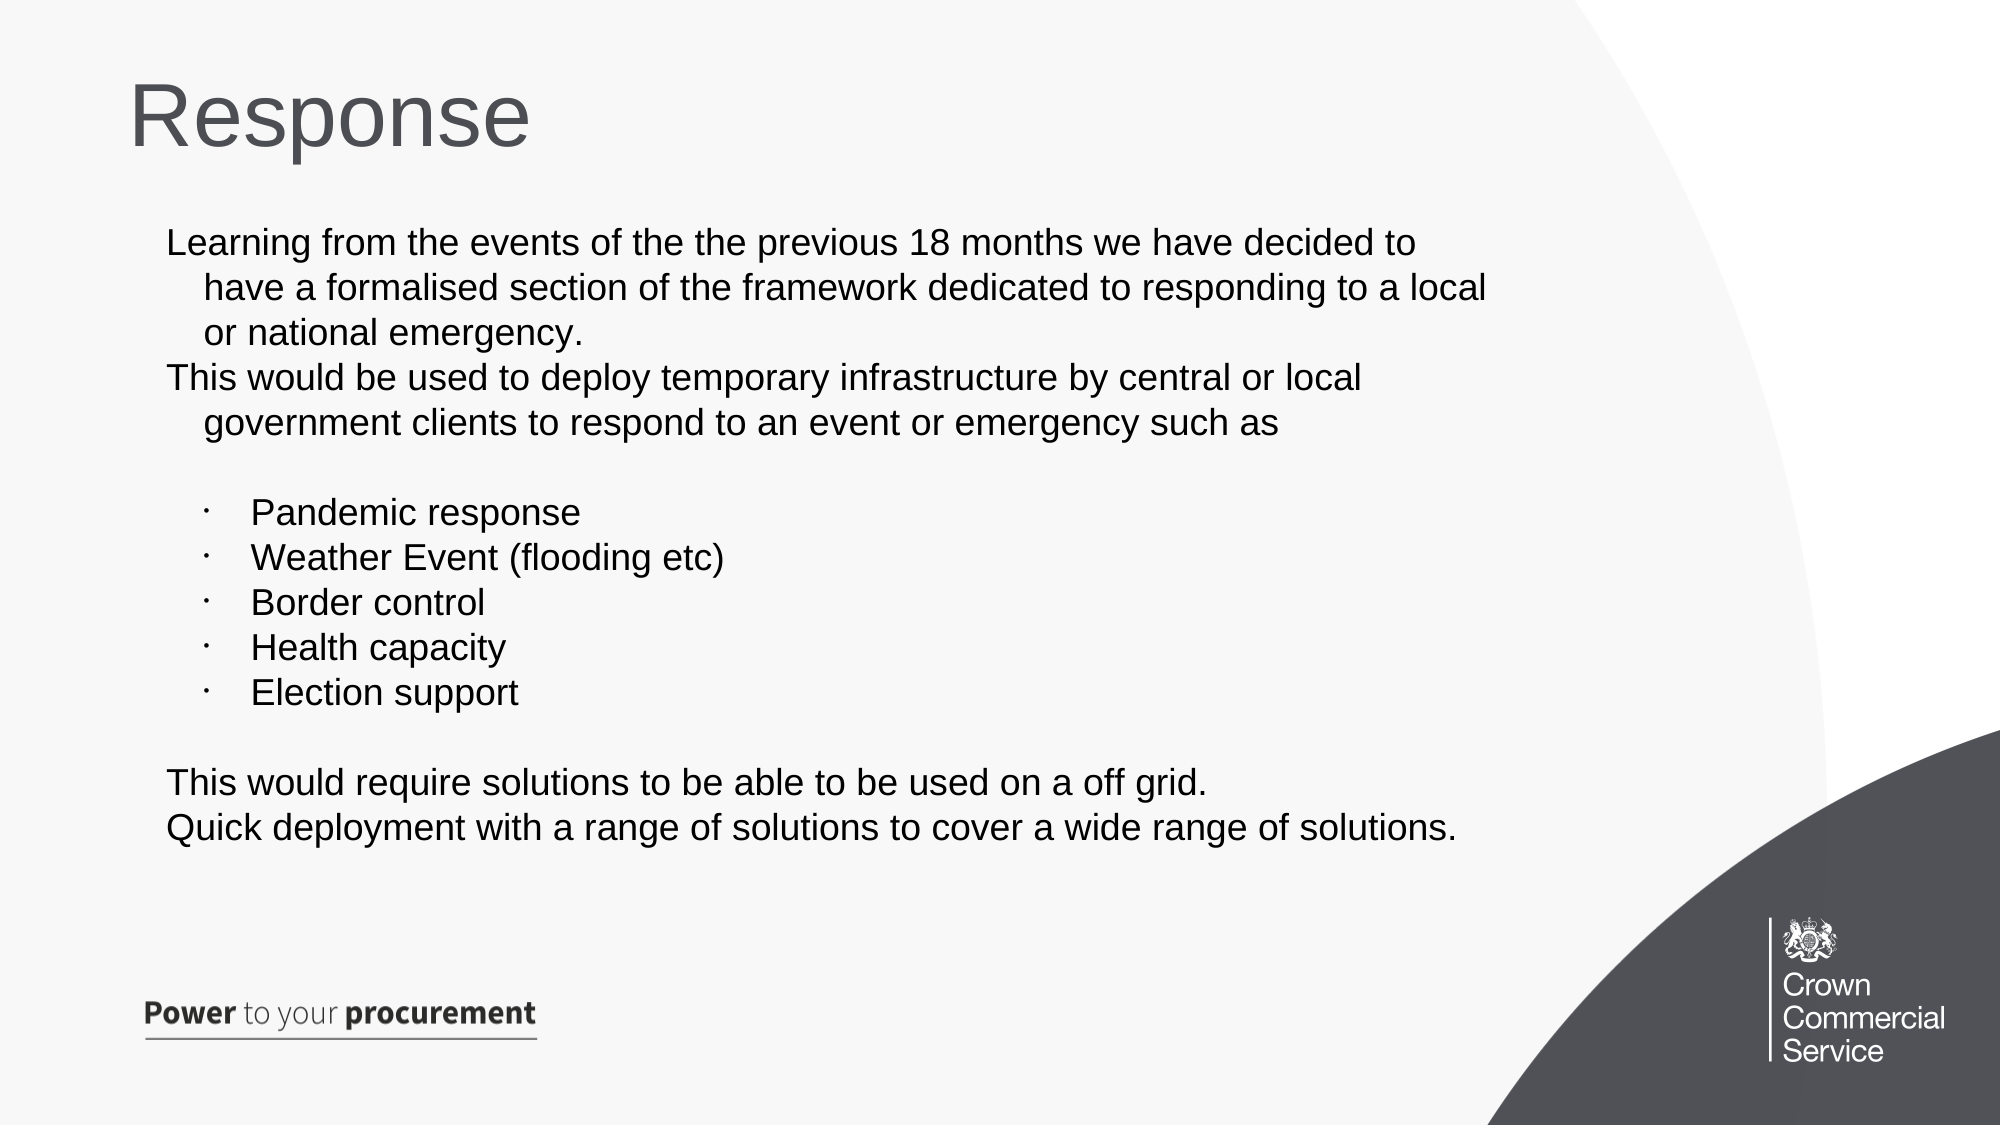

# Response
Learning from the events of the the previous 18 months we have decided to have a formalised section of the framework dedicated to responding to a local or national emergency.
This would be used to deploy temporary infrastructure by central or local government clients to respond to an event or emergency such as
Pandemic response
Weather Event (flooding etc)
Border control
Health capacity
Election support
This would require solutions to be able to be used on a off grid.
Quick deployment with a range of solutions to cover a wide range of solutions.